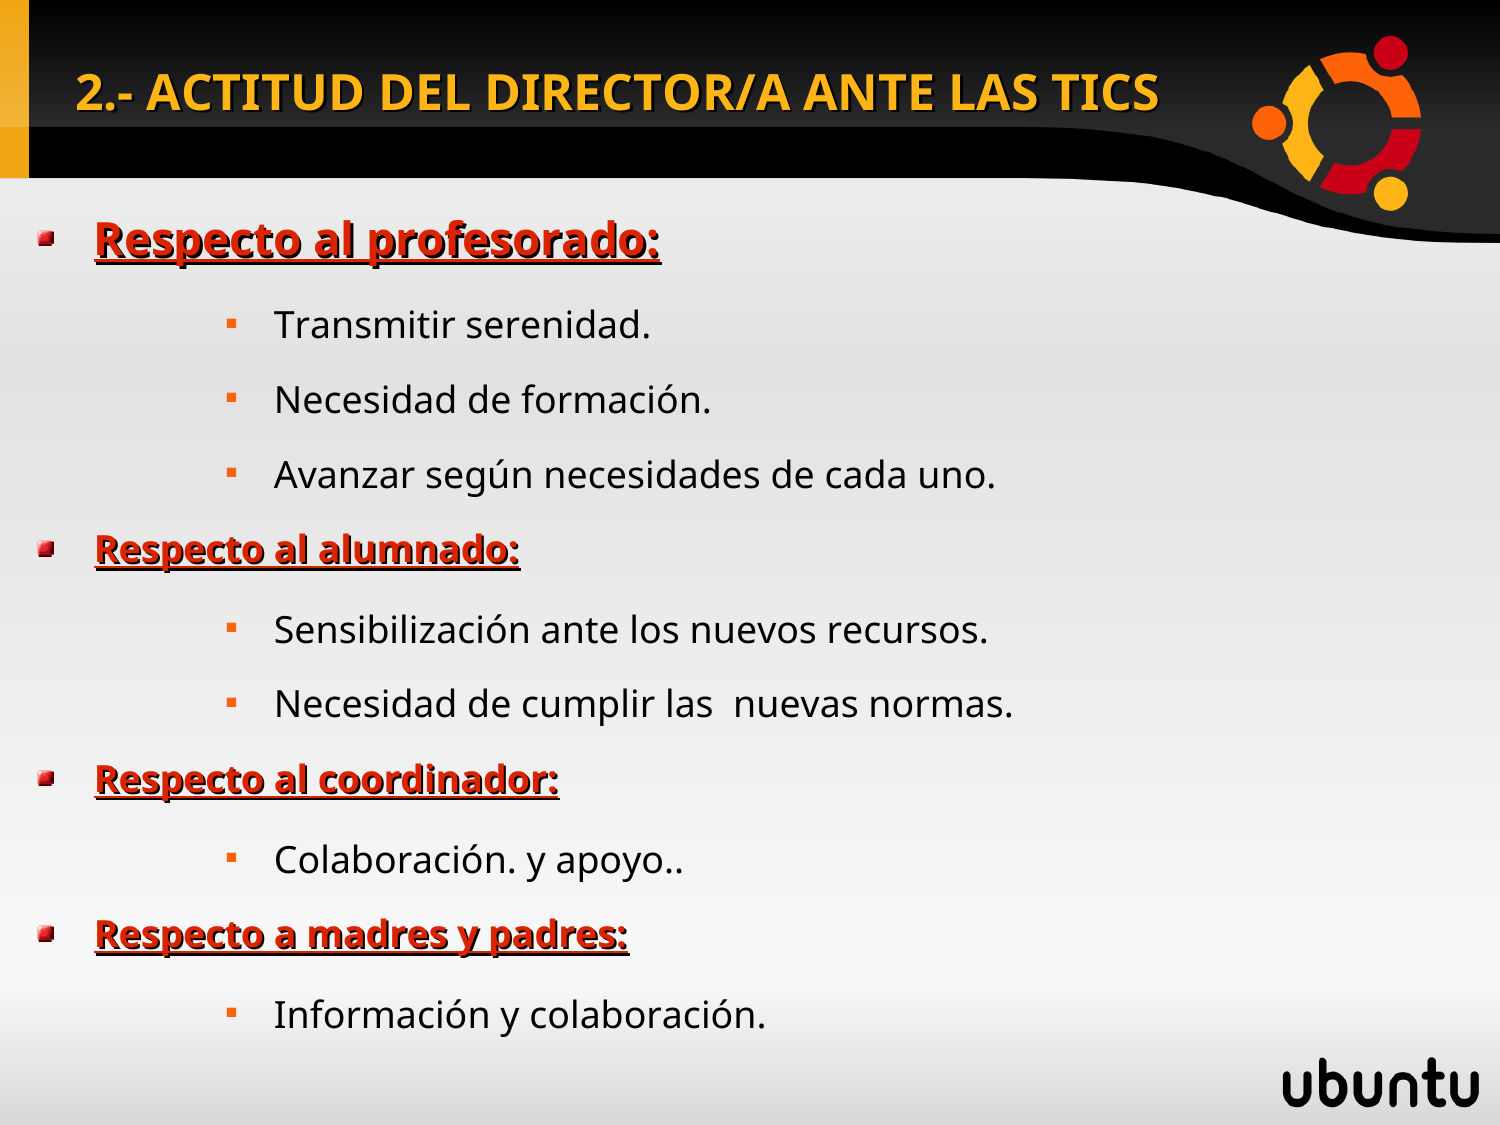

# 2.- ACTITUD DEL DIRECTOR/A ANTE LAS TICS
Respecto al profesorado:
Transmitir serenidad.
Necesidad de formación.
Avanzar según necesidades de cada uno.
Respecto al alumnado:
Sensibilización ante los nuevos recursos.
Necesidad de cumplir las nuevas normas.
Respecto al coordinador:
Colaboración. y apoyo..
Respecto a madres y padres:
Información y colaboración.